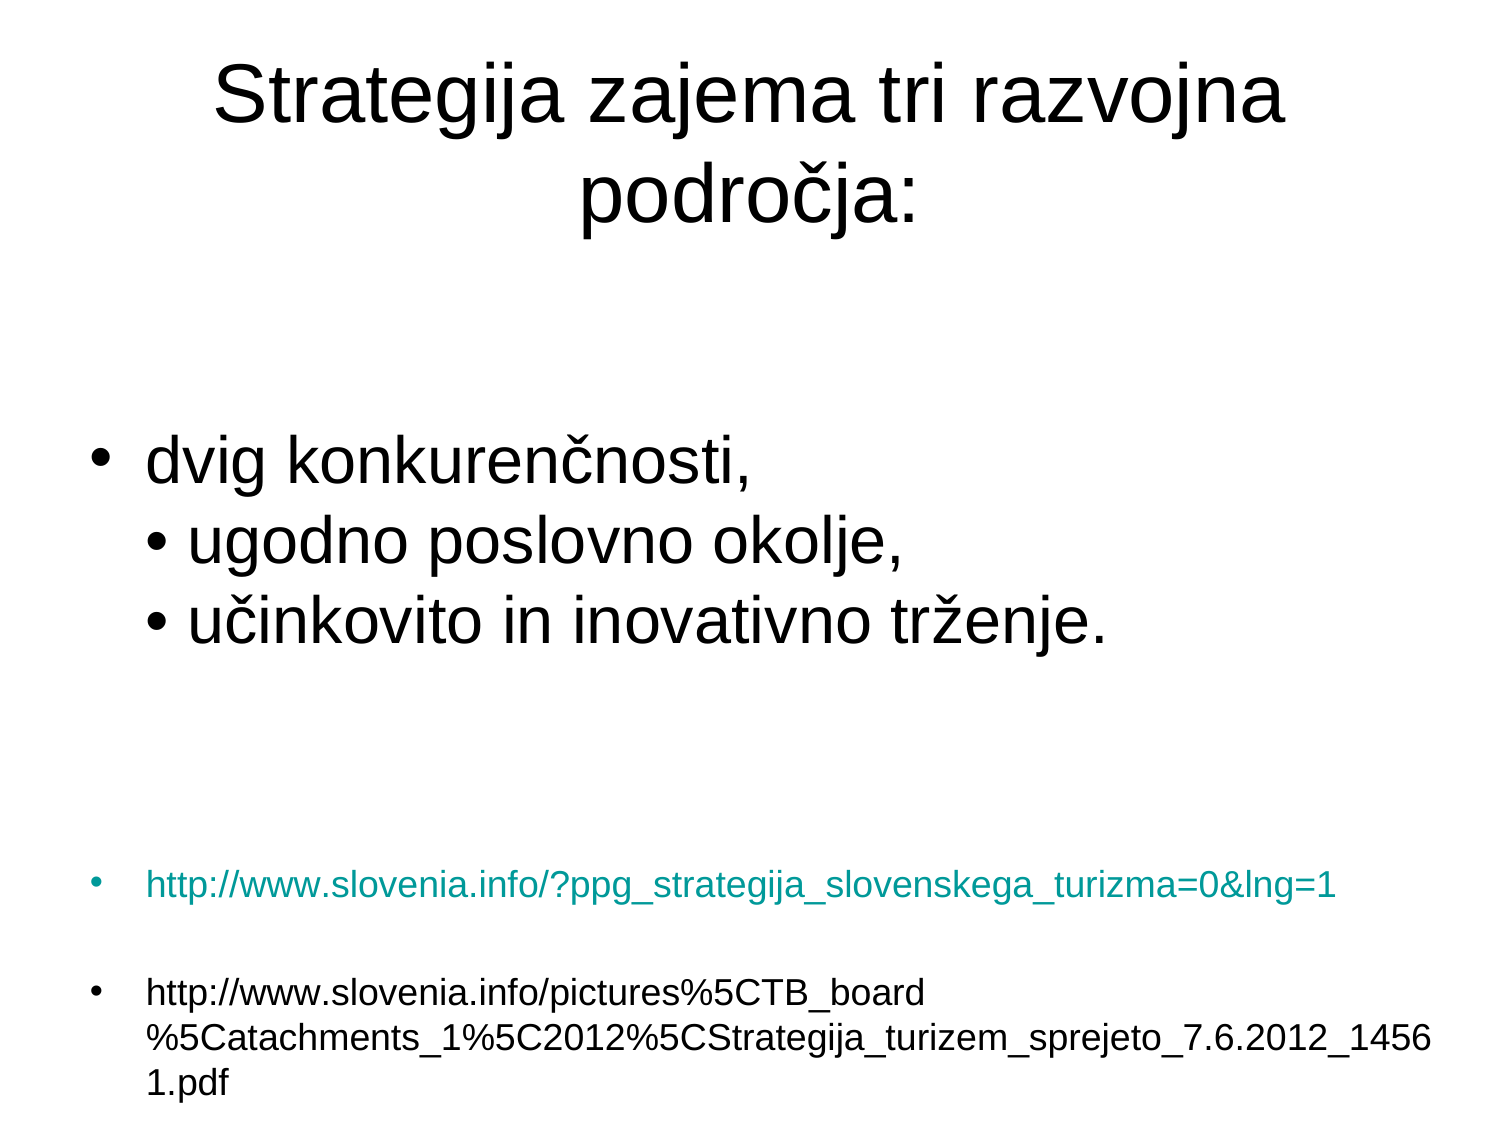

# Strategija zajema tri razvojna področja:
dvig konkurenčnosti,
• ugodno poslovno okolje,
• učinkovito in inovativno trženje.
http://www.slovenia.info/?ppg_strategija_slovenskega_turizma=0&lng=1
http://www.slovenia.info/pictures%5CTB_board%5Catachments_1%5C2012%5CStrategija_turizem_sprejeto_7.6.2012_14561.pdf